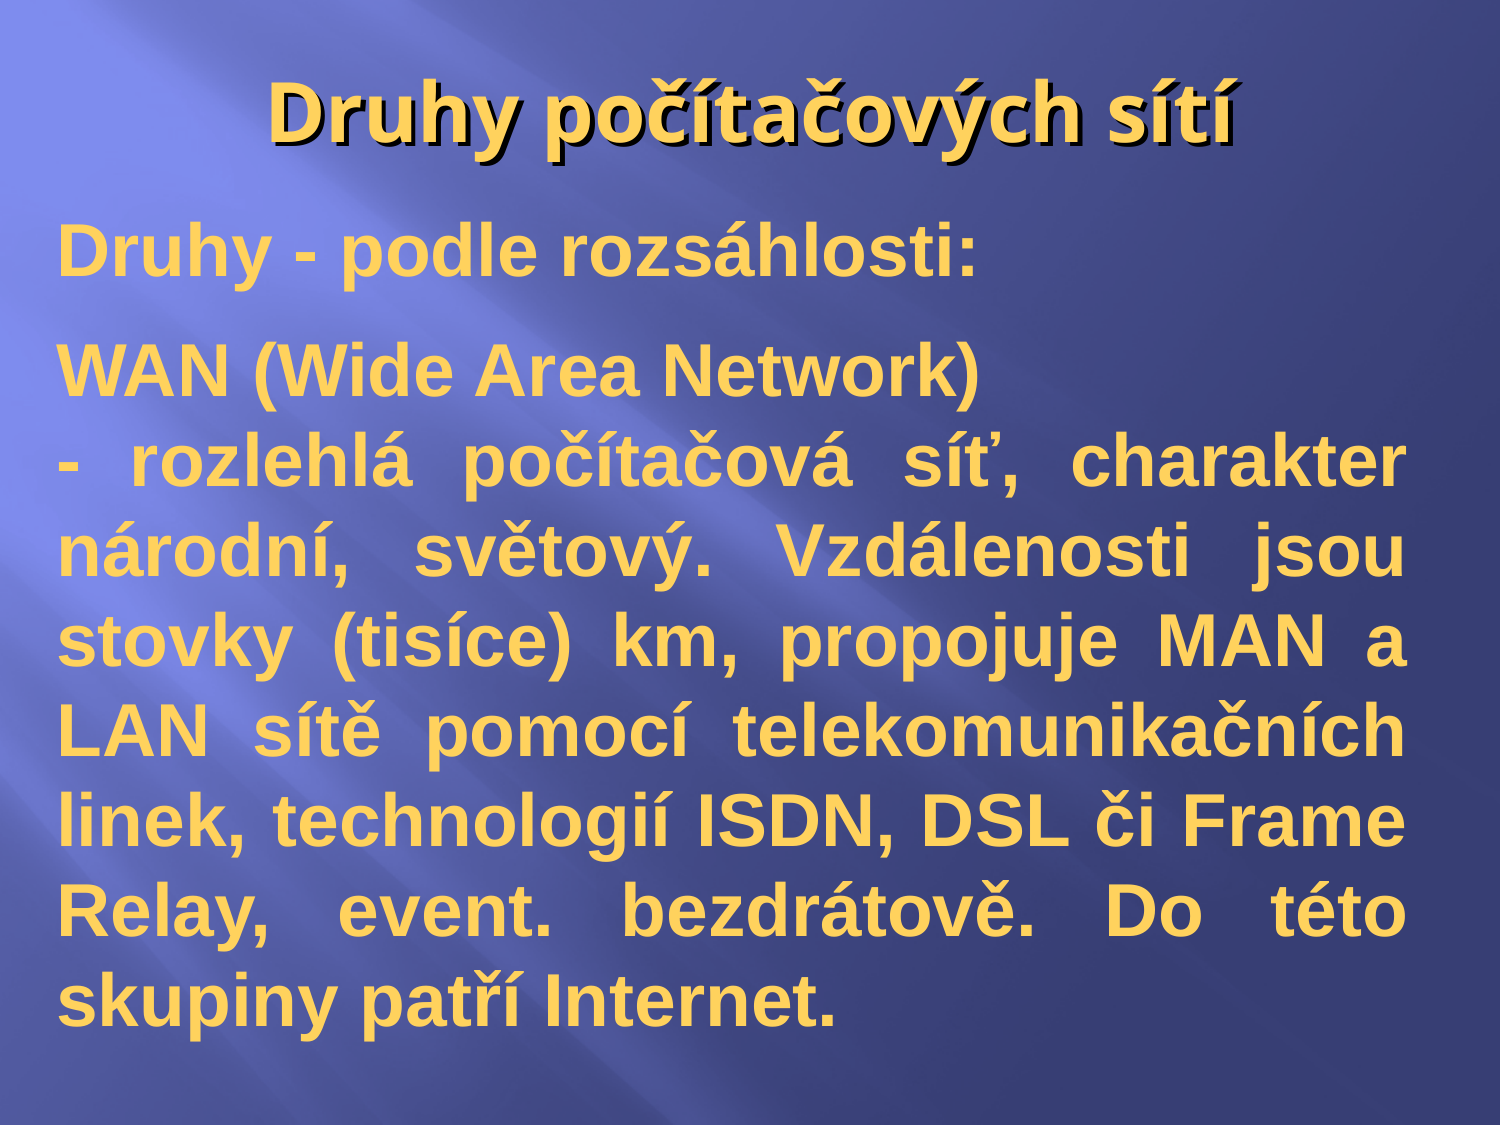

# Druhy počítačových sítí
Druhy - podle rozsáhlosti:
WAN (Wide Area Network)
- rozlehlá počítačová síť, charakter národní, světový. Vzdálenosti jsou stovky (tisíce) km, propojuje MAN a LAN sítě pomocí telekomunikačních linek, technologií ISDN, DSL či Frame Relay, event. bezdrátově. Do této skupiny patří Internet.